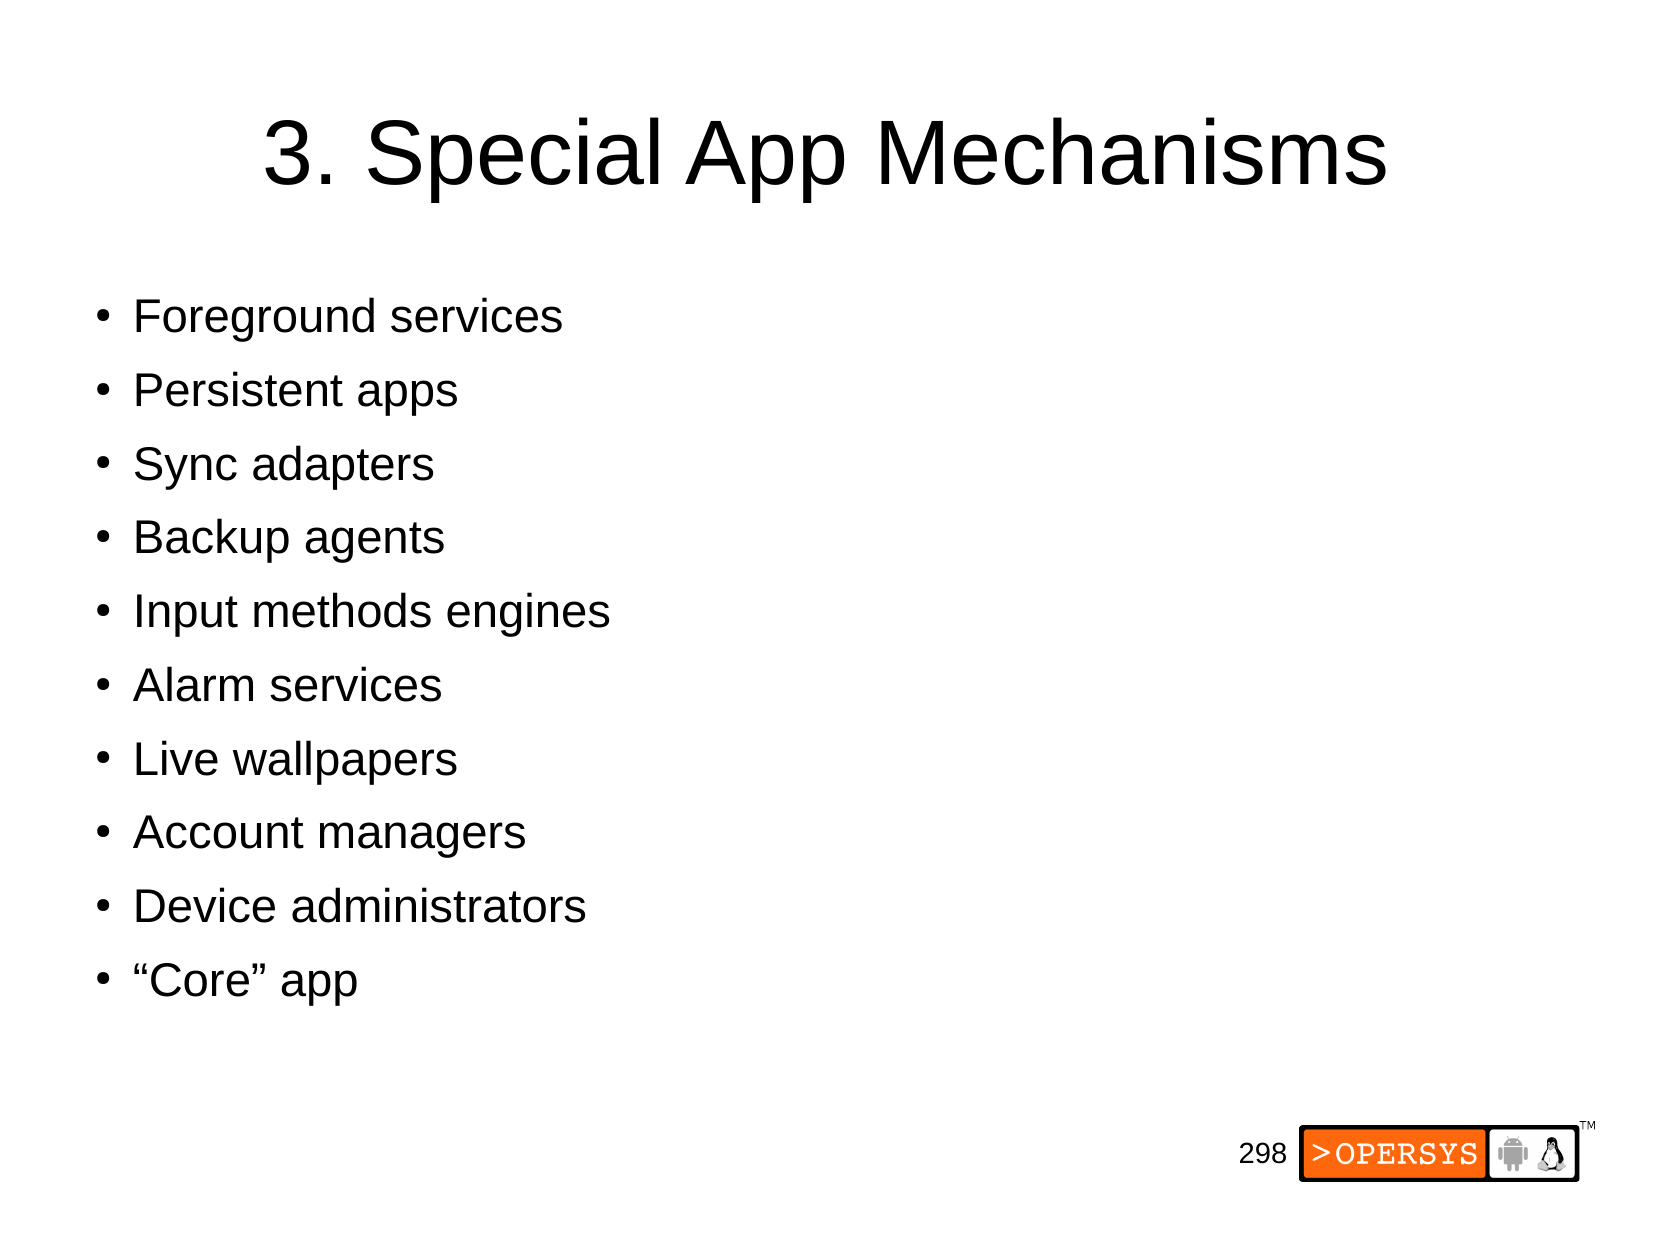

# 3. Special App Mechanisms
Foreground services
Persistent apps
Sync adapters
Backup agents
Input methods engines
Alarm services
Live wallpapers
Account managers
Device administrators
“Core” app